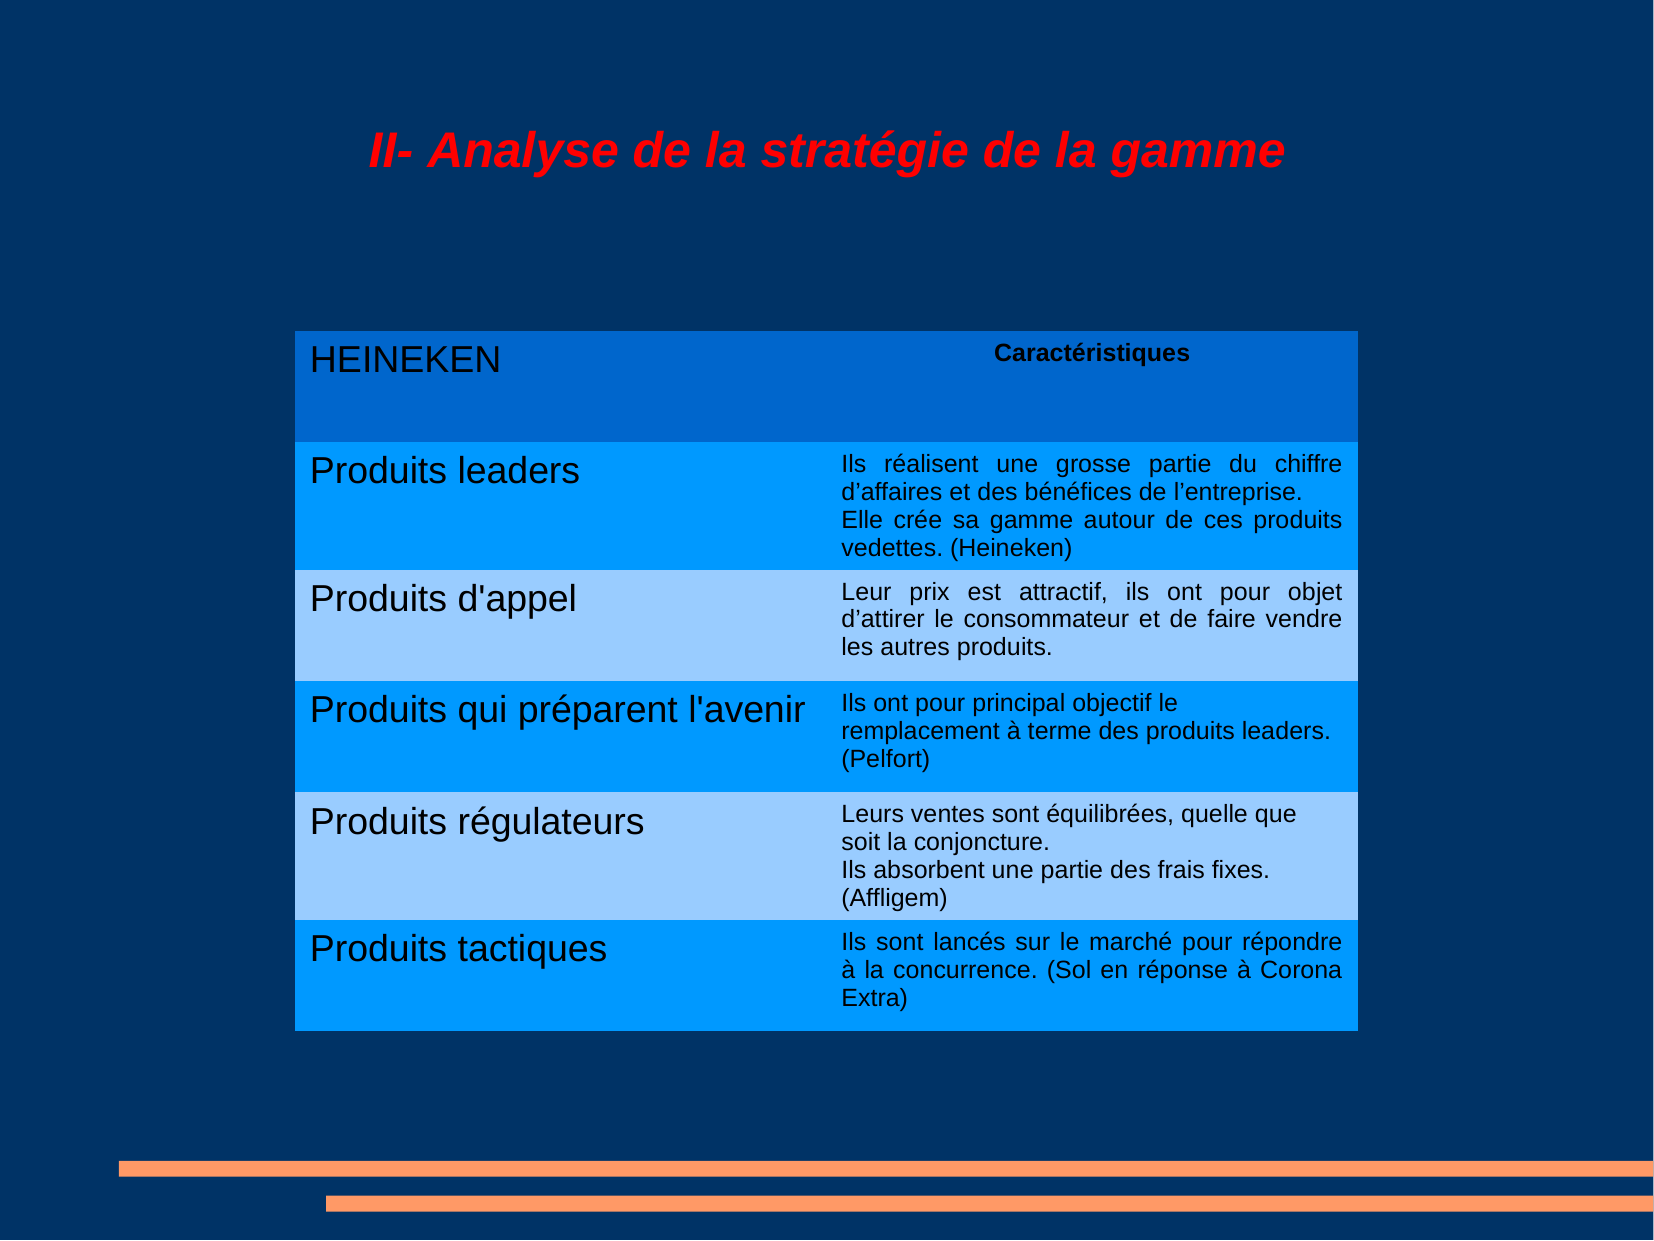

# II- Analyse de la stratégie de la gamme
| HEINEKEN | Caractéristiques |
| --- | --- |
| Produits leaders | Ils réalisent une grosse partie du chiffre d’affaires et des bénéfices de l’entreprise. Elle crée sa gamme autour de ces produits vedettes. (Heineken) |
| Produits d'appel | Leur prix est attractif, ils ont pour objet d’attirer le consommateur et de faire vendre les autres produits. |
| Produits qui préparent l'avenir | Ils ont pour principal objectif le remplacement à terme des produits leaders. (Pelfort) |
| Produits régulateurs | Leurs ventes sont équilibrées, quelle que soit la conjoncture. Ils absorbent une partie des frais fixes. (Affligem) |
| Produits tactiques | Ils sont lancés sur le marché pour répondre à la concurrence. (Sol en réponse à Corona Extra) |